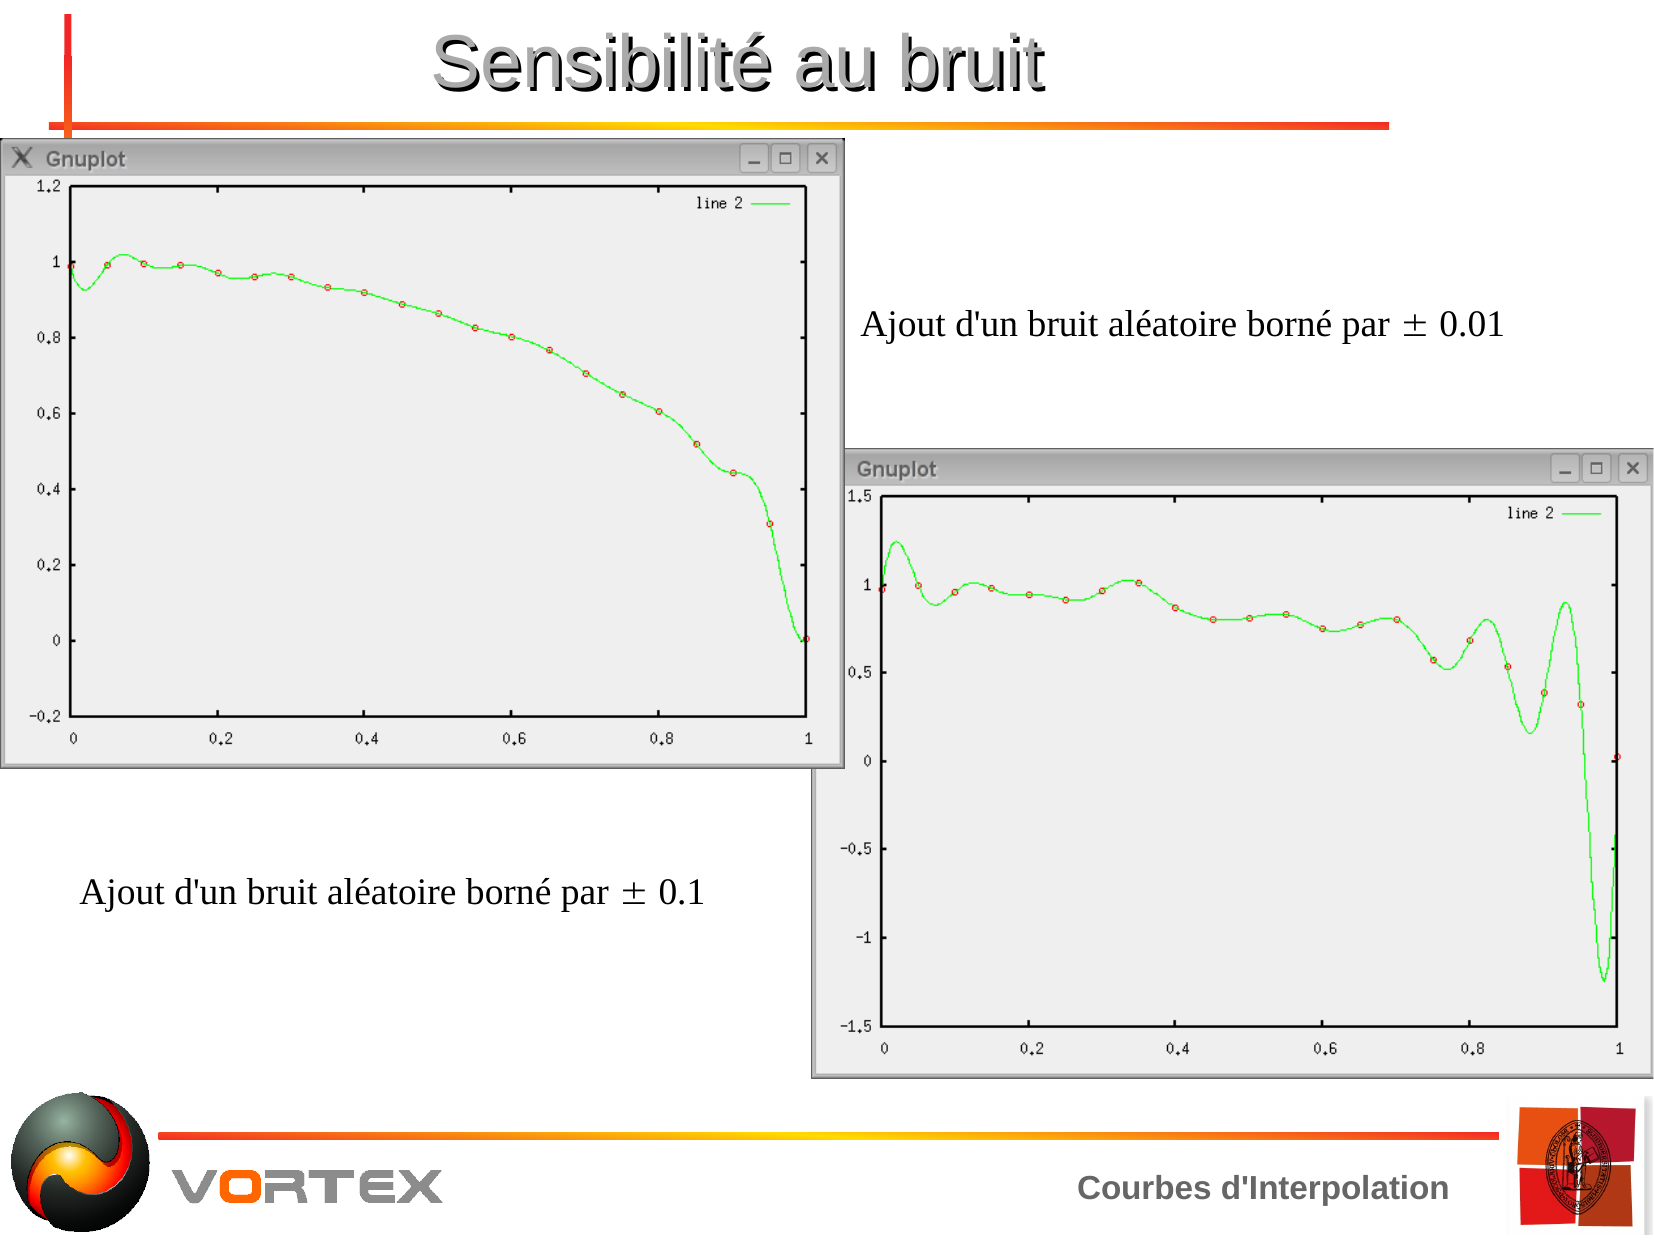

# Sensibilité au bruit
Ajout d'un bruit aléatoire borné par  0.01
Ajout d'un bruit aléatoire borné par  0.1